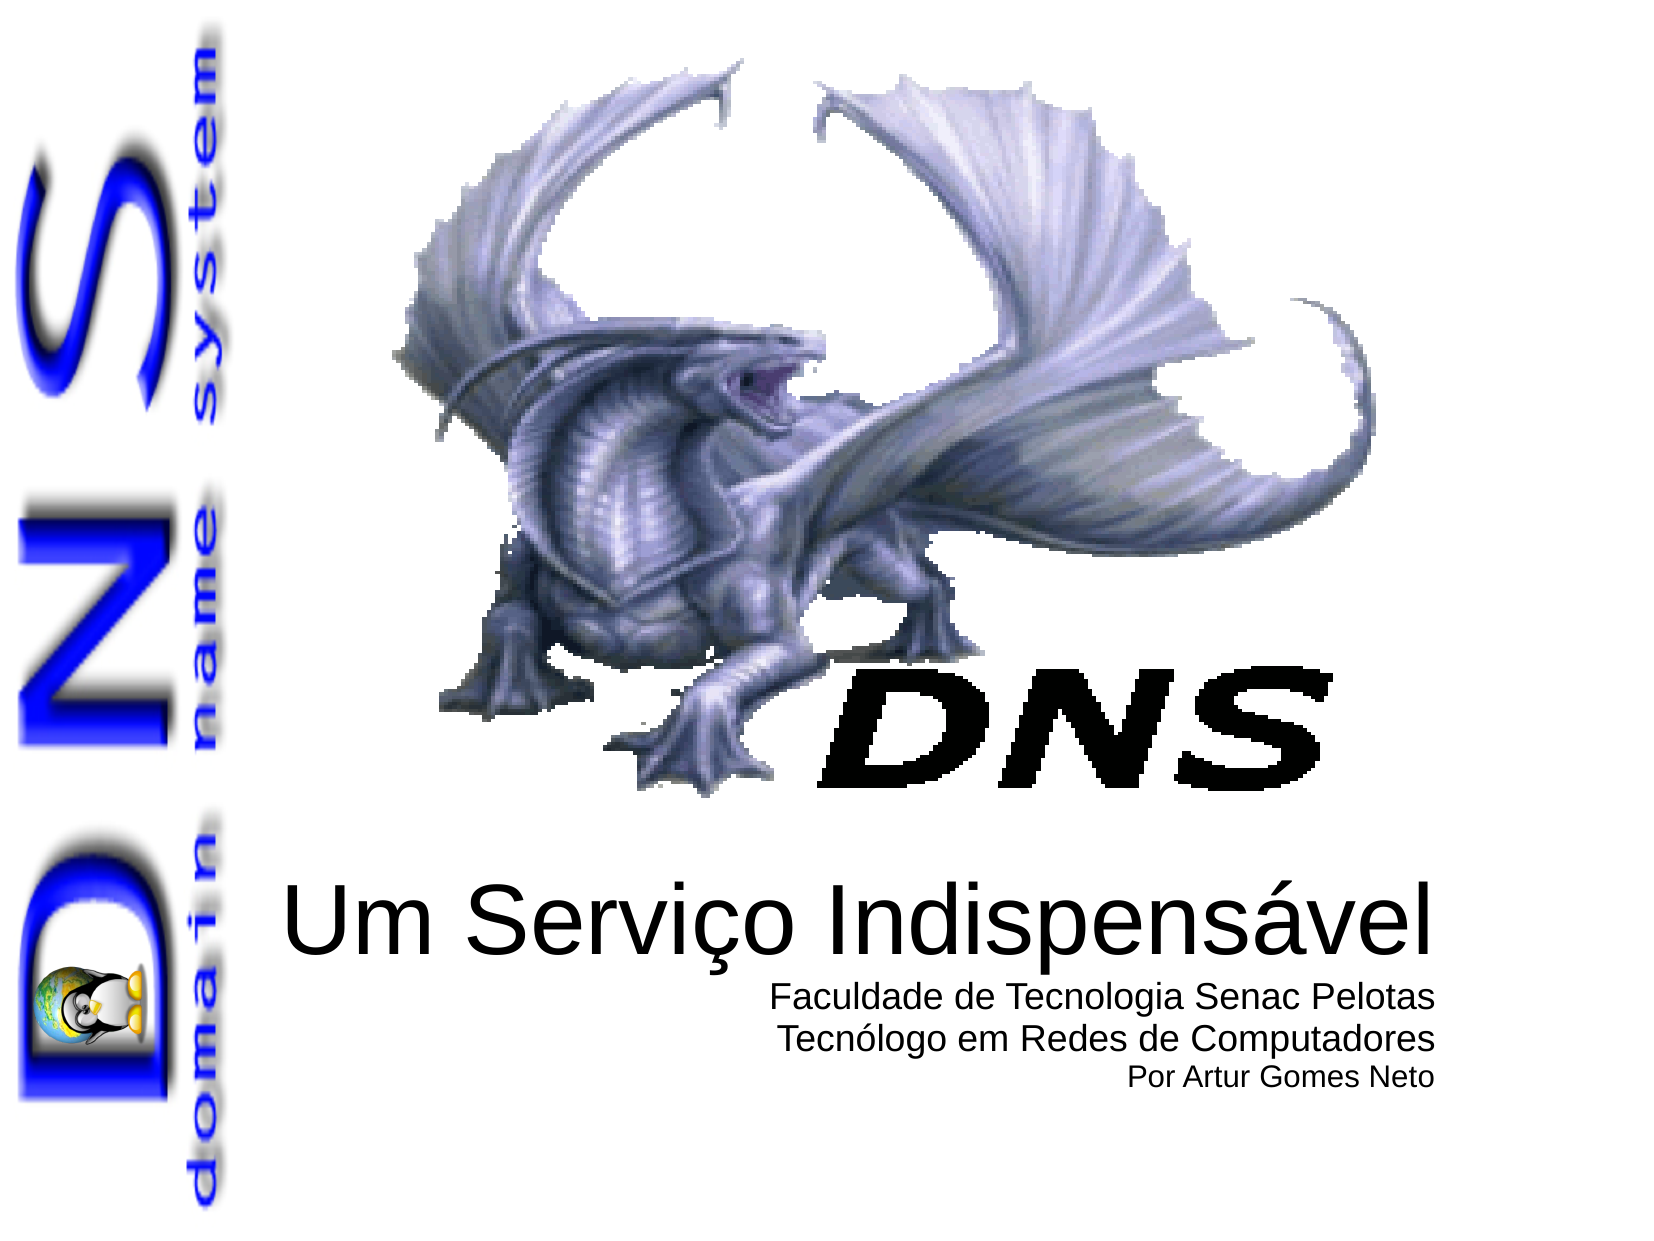

Um Serviço Indispensável
Faculdade de Tecnologia Senac Pelotas
Tecnólogo em Redes de Computadores
Por Artur Gomes Neto